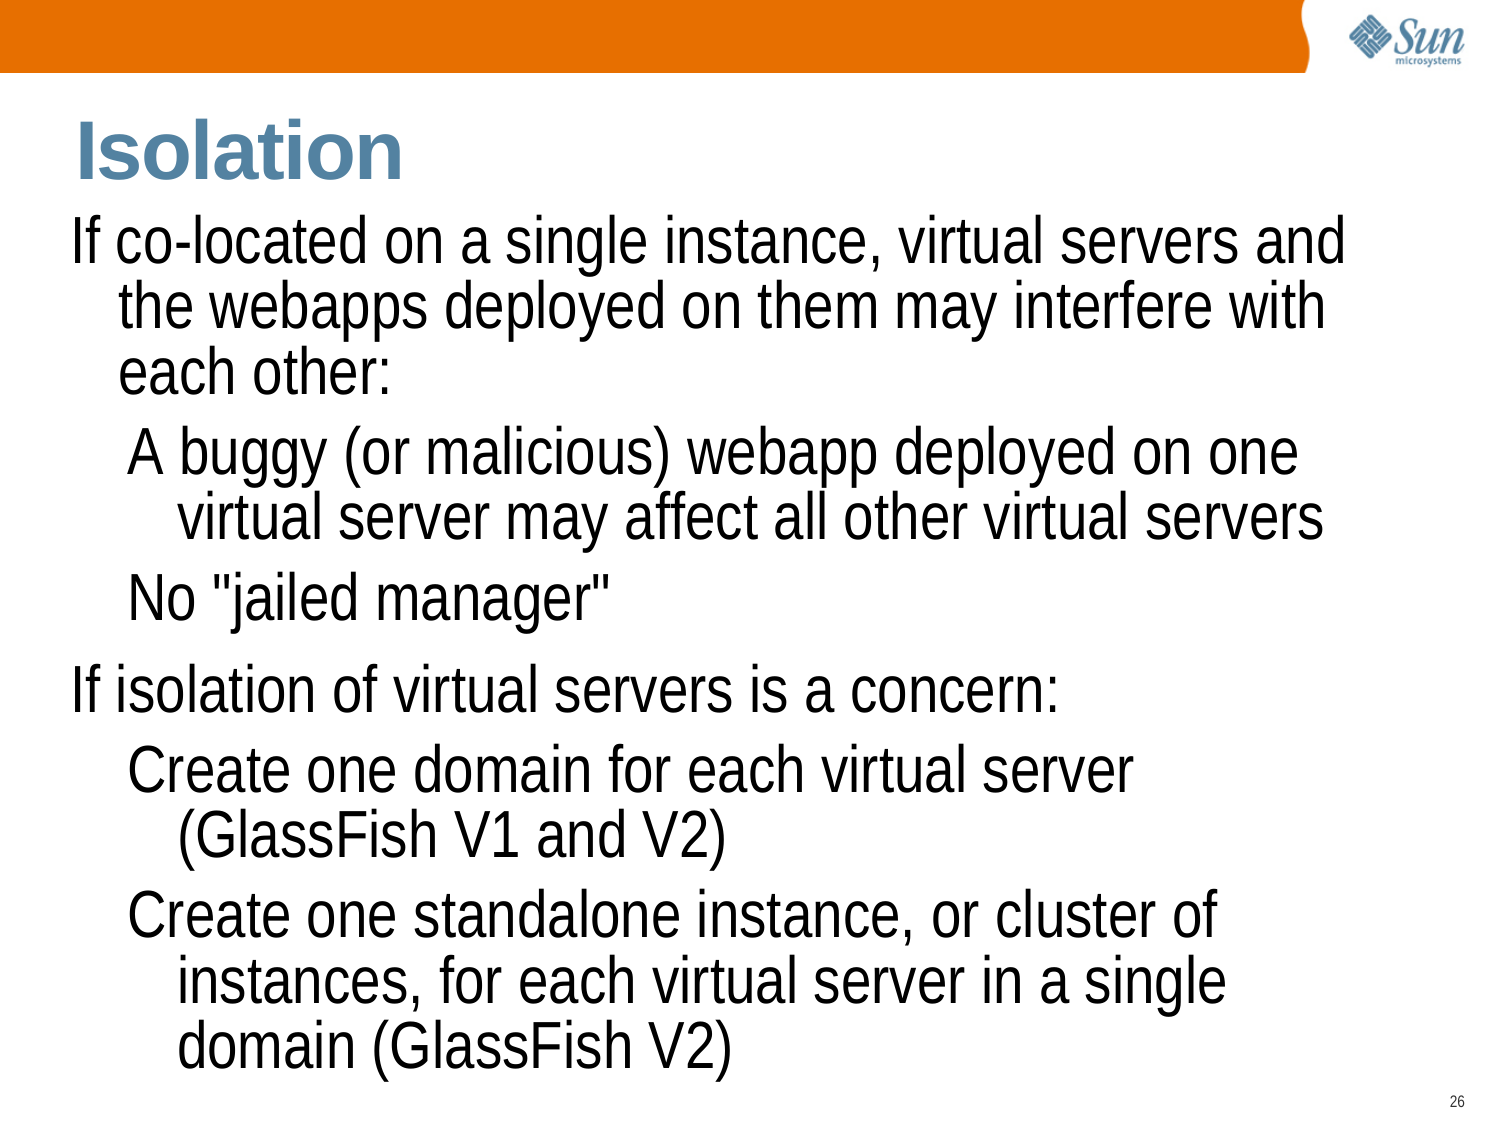

# Isolation
If co-located on a single instance, virtual servers and the webapps deployed on them may interfere with each other:
A buggy (or malicious) webapp deployed on one virtual server may affect all other virtual servers
No "jailed manager"
If isolation of virtual servers is a concern:
Create one domain for each virtual server (GlassFish V1 and V2)
Create one standalone instance, or cluster of instances, for each virtual server in a single domain (GlassFish V2)